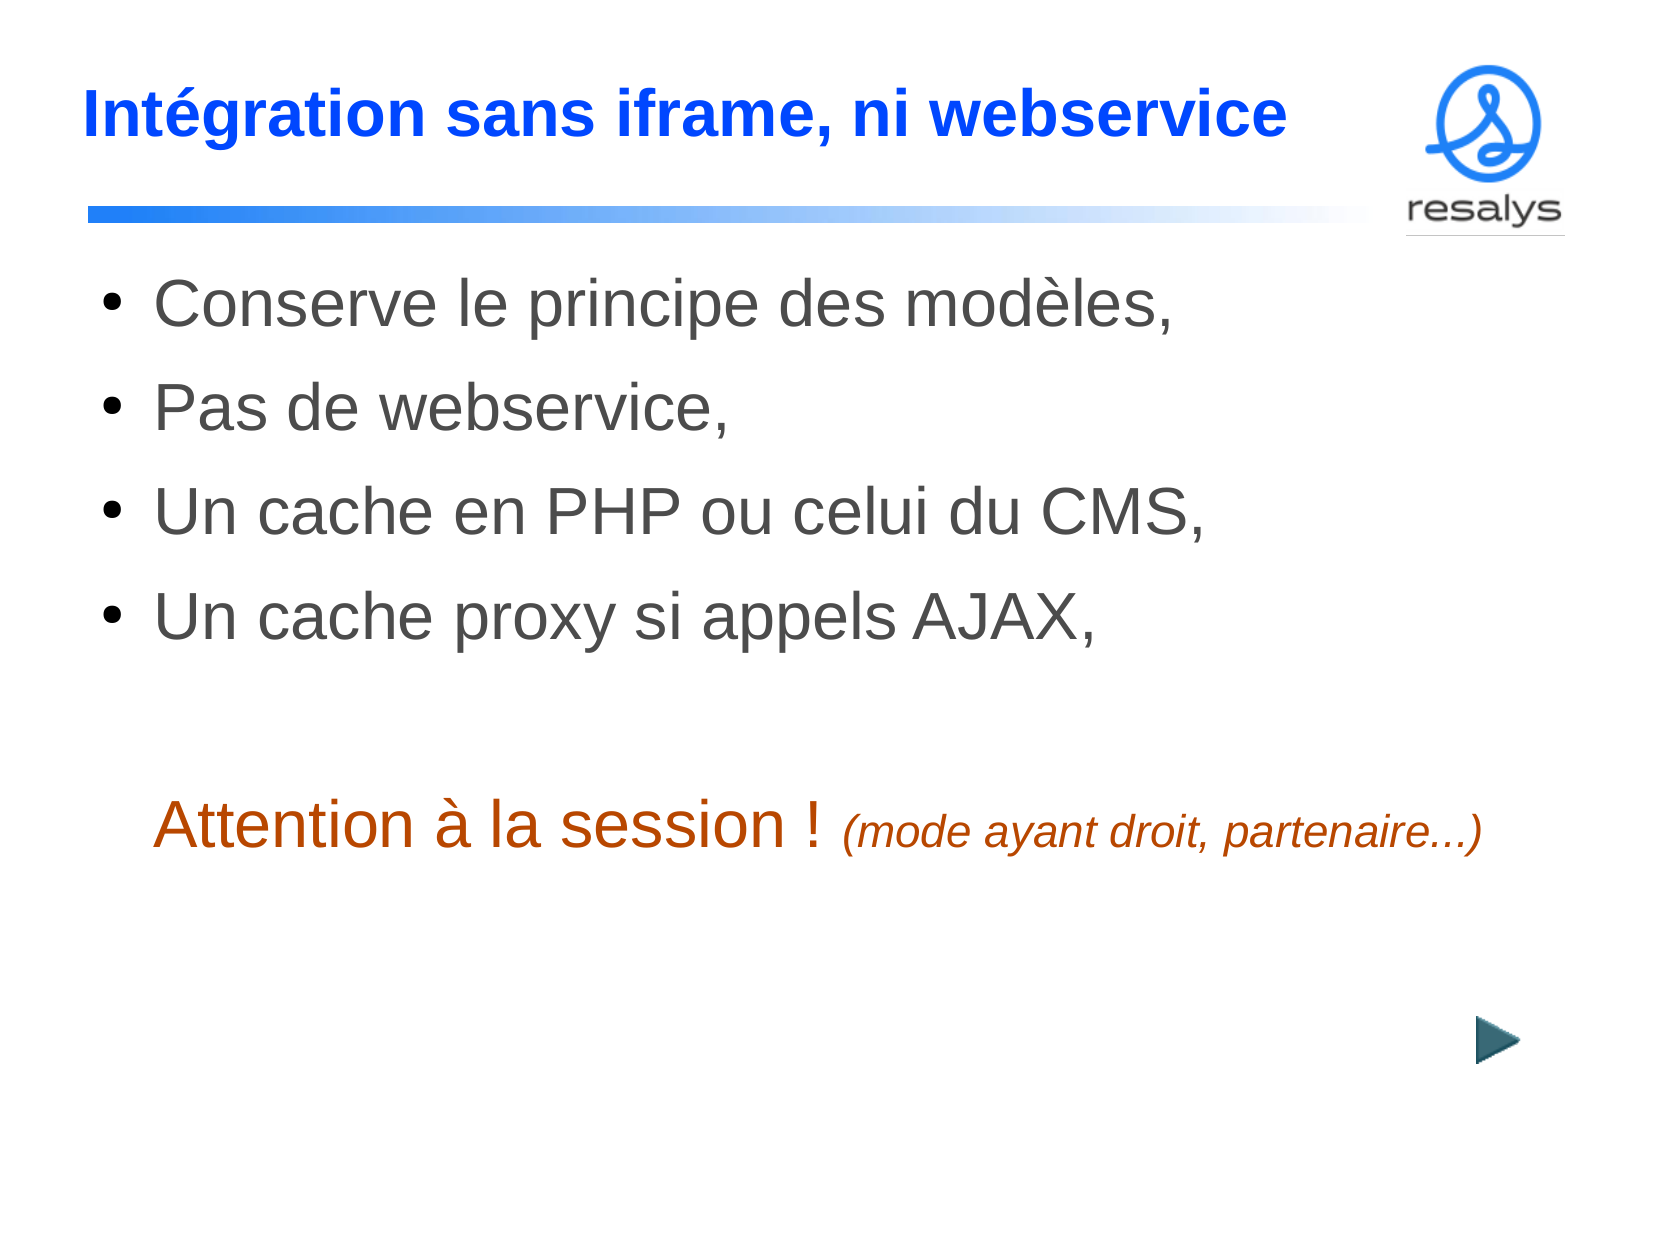

# Intégration sans iframe, ni webservice
Conserve le principe des modèles,
Pas de webservice,
Un cache en PHP ou celui du CMS,
Un cache proxy si appels AJAX,
Attention à la session ! (mode ayant droit, partenaire...)